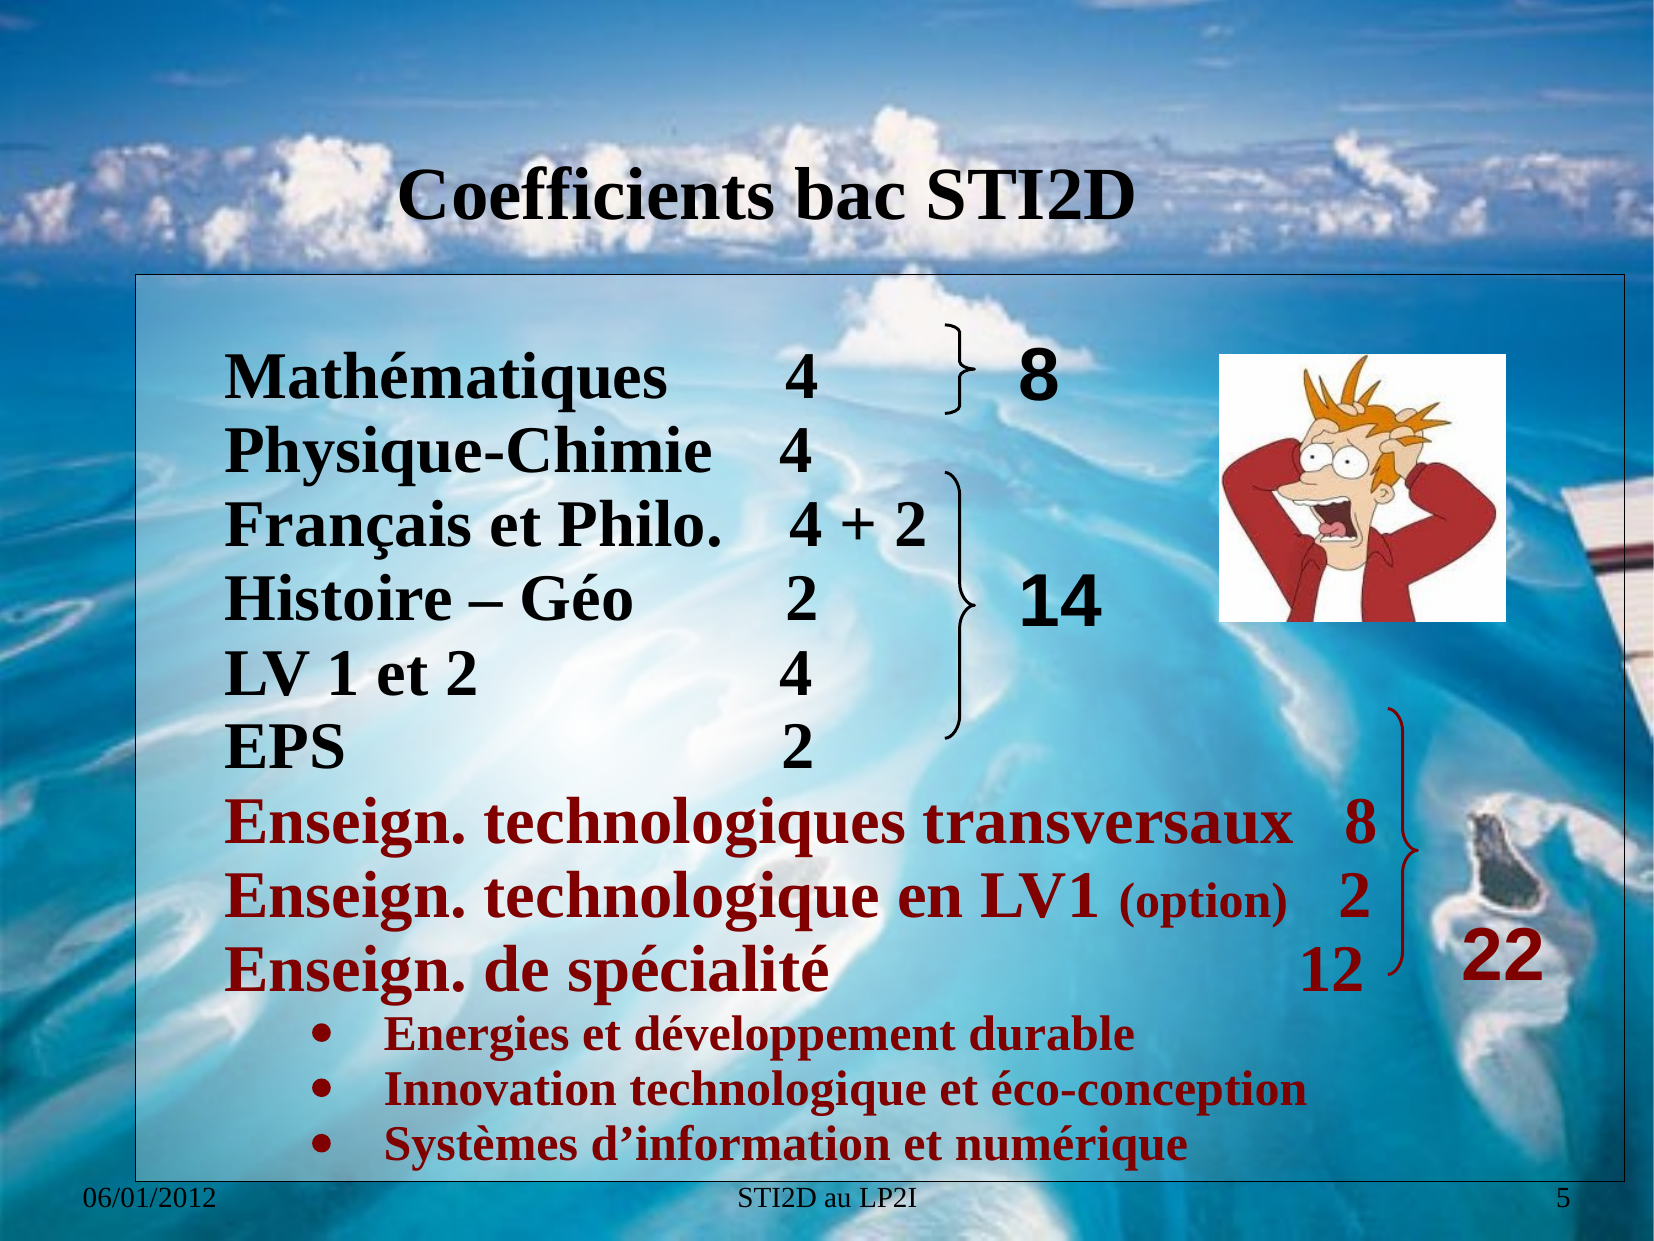

# Coefficients bac STI2D
Mathématiques 4
Physique-Chimie 4
Français et Philo. 4 + 2
Histoire – Géo 2
LV 1 et 2 4
EPS 2
Enseign. technologiques transversaux 8
Enseign. technologique en LV1 (option) 2
Enseign. de spécialité 12
· Energies et développement durable
· Innovation technologique et éco-conception
· Systèmes d’information et numérique
8
14
22
06/01/2012
STI2D au LP2I
5